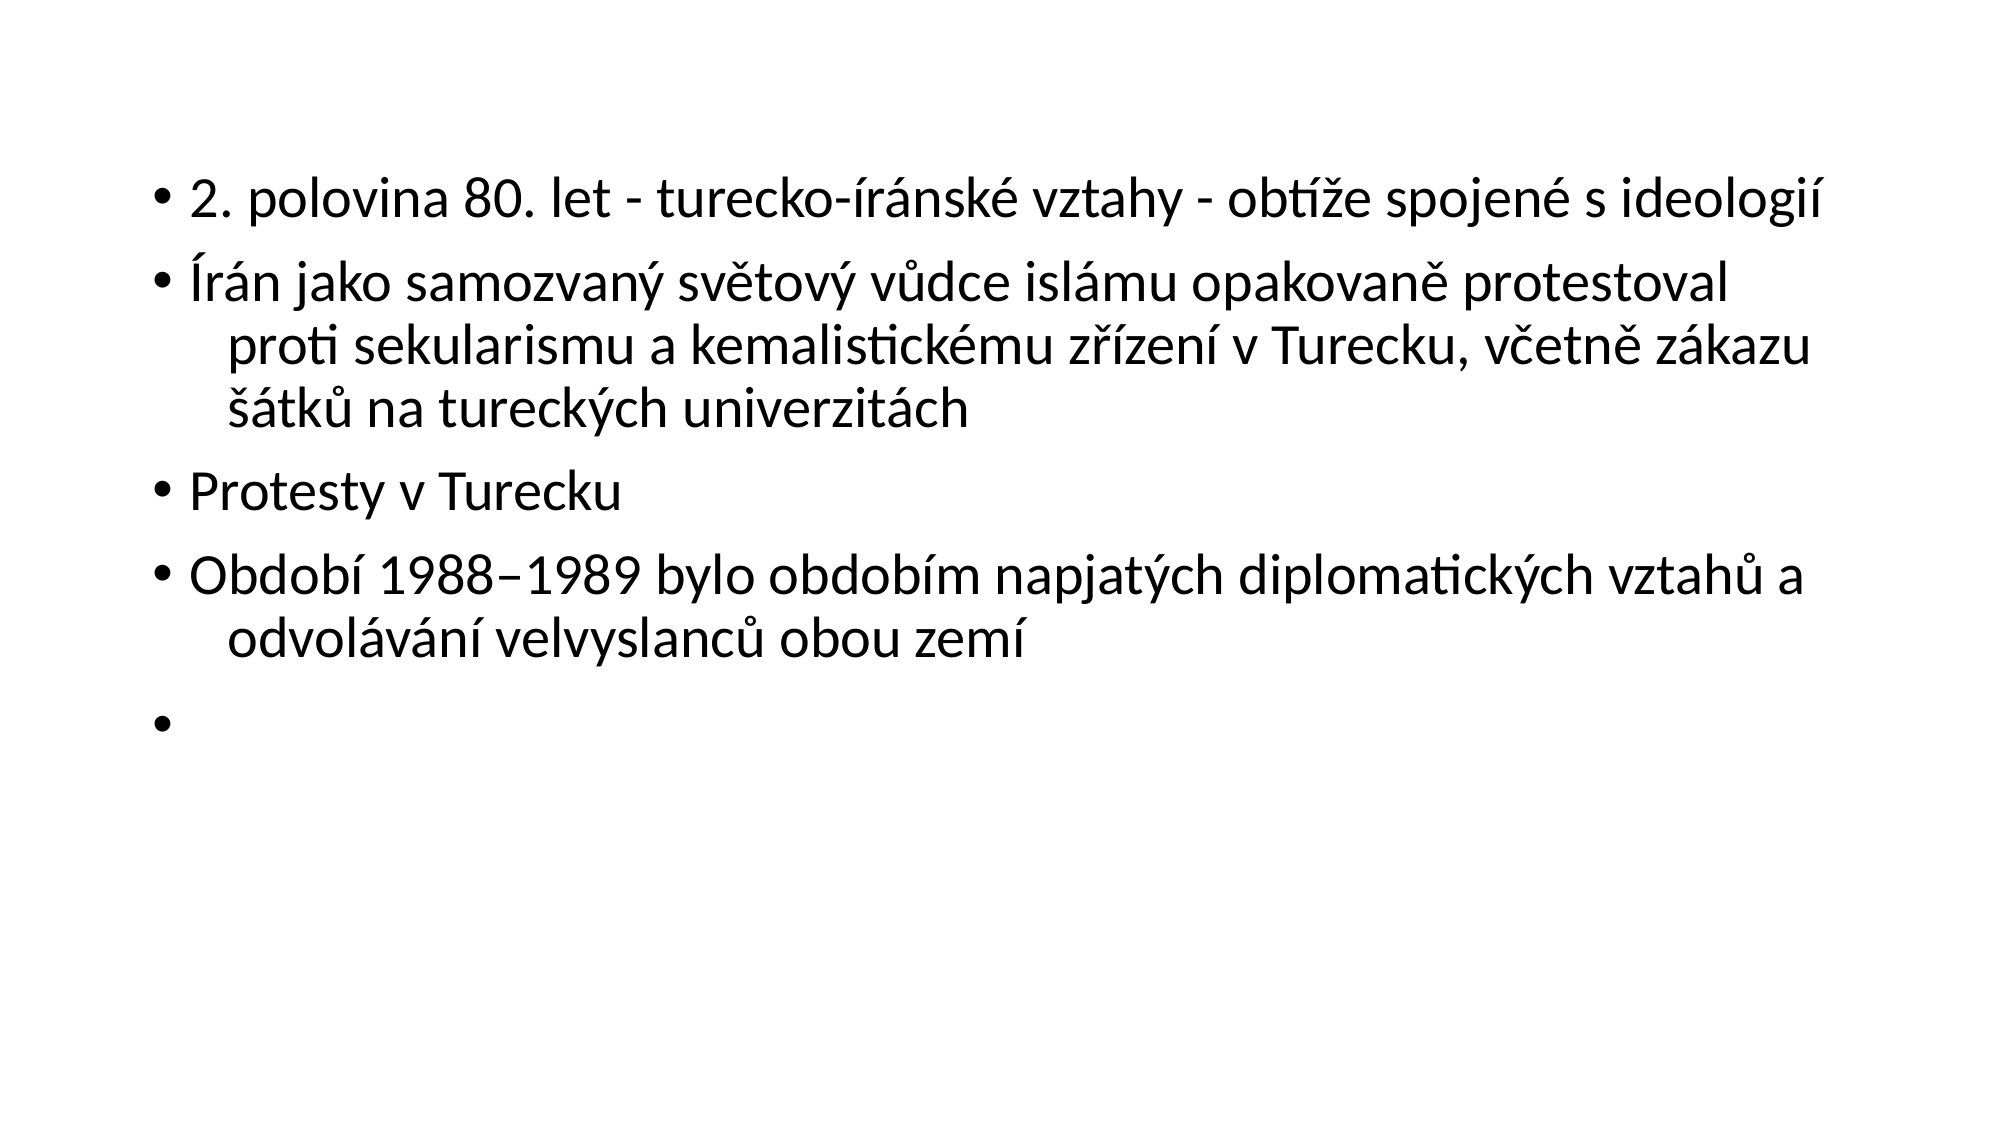

#
2. polovina 80. let - turecko-íránské vztahy - obtíže spojené s ideologií
Írán jako samozvaný světový vůdce islámu opakovaně protestoval proti sekularismu a kemalistickému zřízení v Turecku, včetně zákazu šátků na tureckých univerzitách
Protesty v Turecku
Období 1988–1989 bylo obdobím napjatých diplomatických vztahů a odvolávání velvyslanců obou zemí